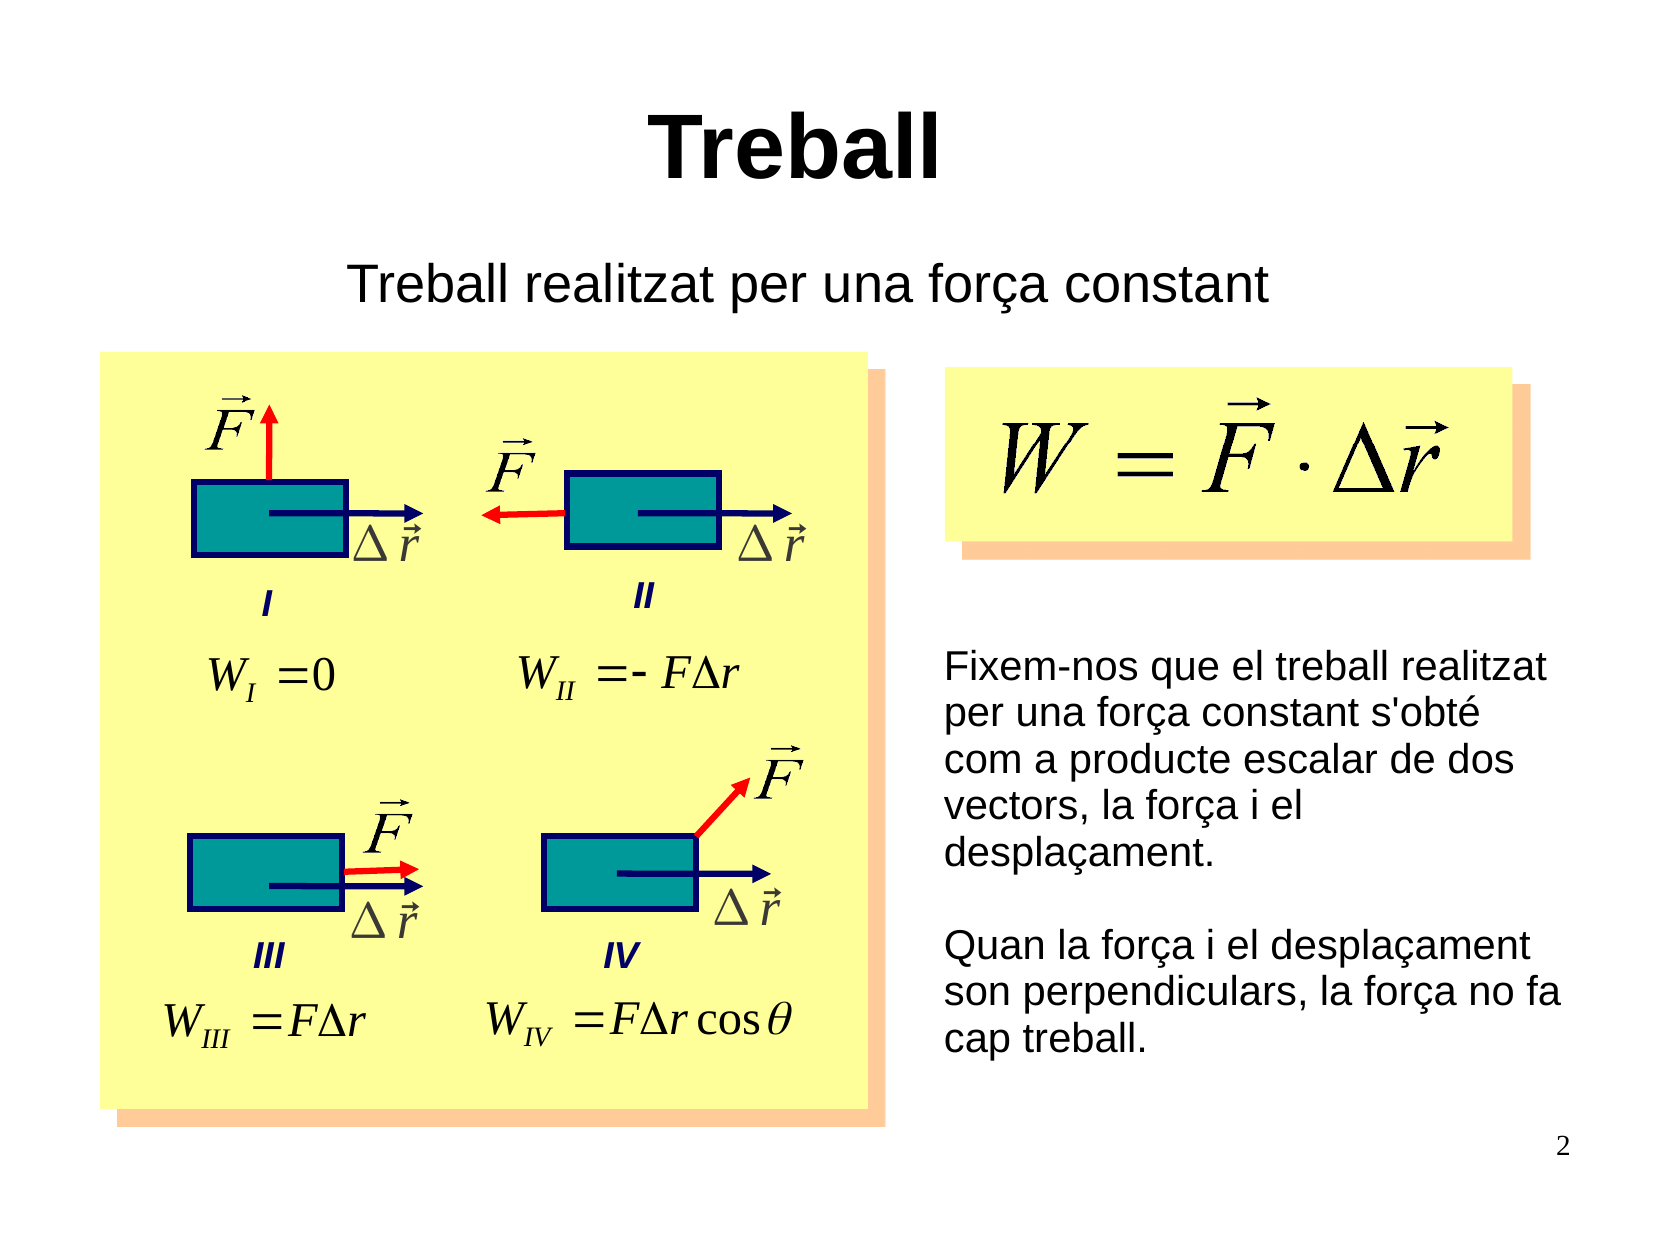

Treball
Treball realitzat per una força constant
II
I
Fixem-nos que el treball realitzat per una força constant s'obté com a producte escalar de dos vectors, la força i el desplaçament.
Quan la força i el desplaçament son perpendiculars, la força no fa cap treball.
III
IV
2